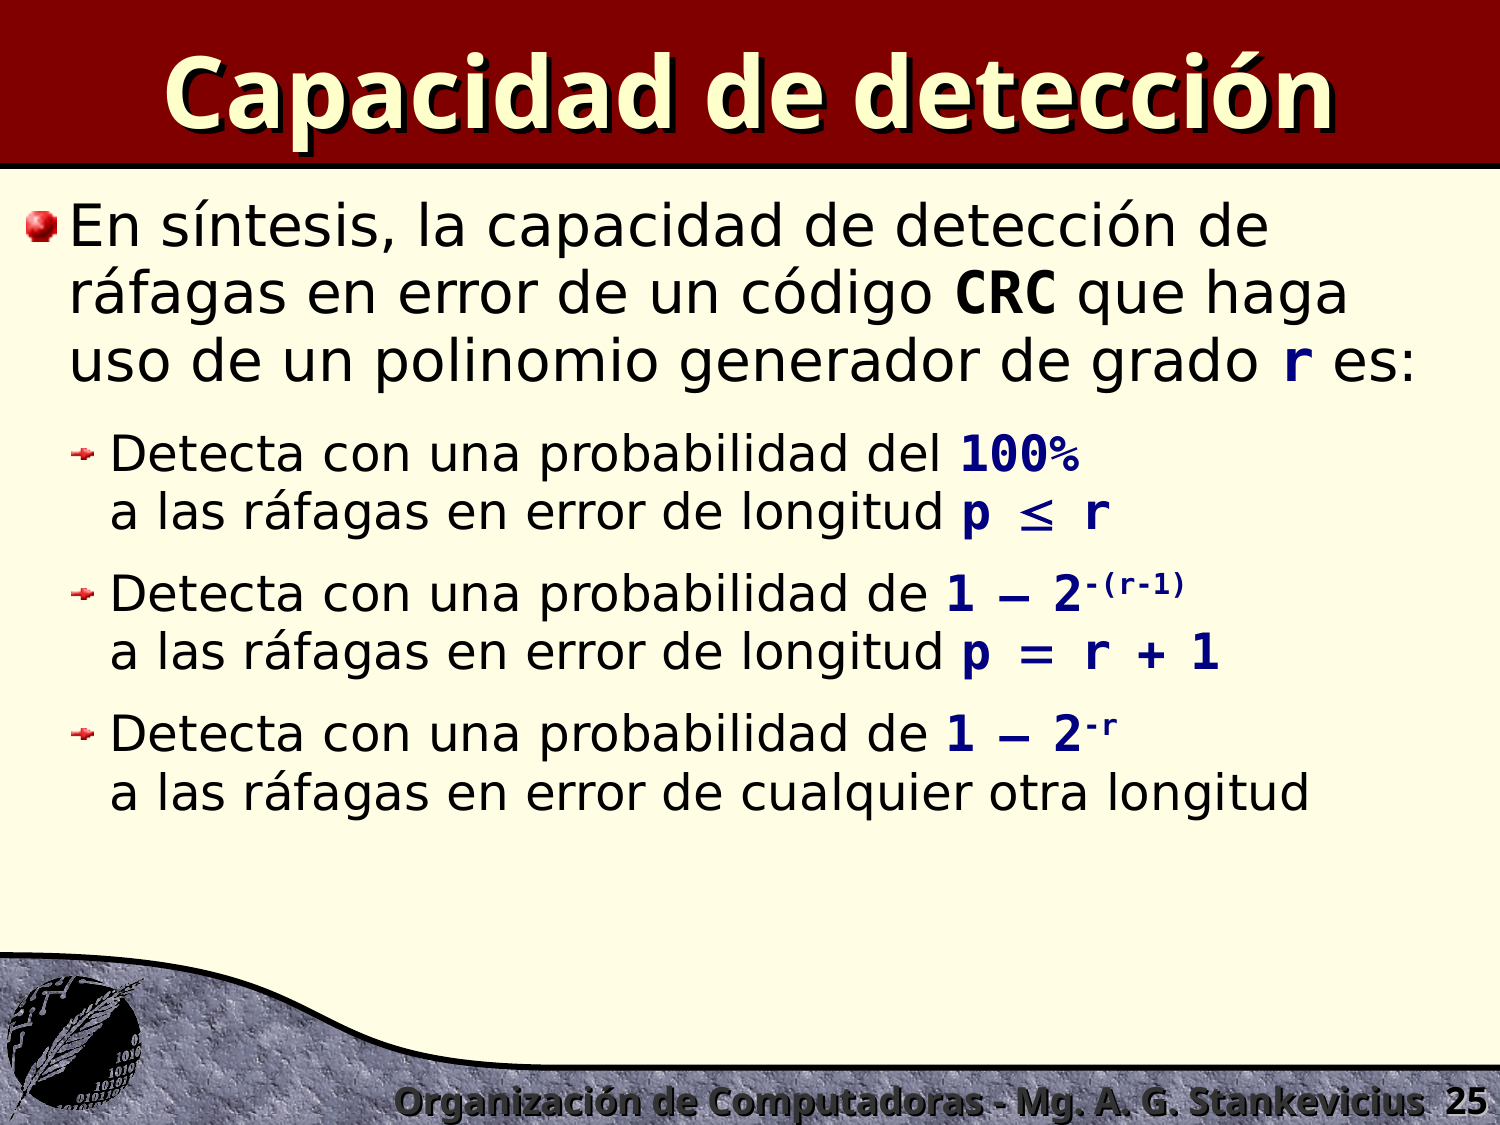

# Capacidad de detección
En síntesis, la capacidad de detección de ráfagas en error de un código CRC que haga
uso de un polinomio generador de grado r es:
Detecta con una probabilidad del 100%
a las ráfagas en error de longitud p ≤ r
Detecta con una probabilidad de 1 – 2-(r-1)
a las ráfagas en error de longitud p = r + 1
Detecta con una probabilidad de 1 – 2-r
a las ráfagas en error de cualquier otra longitud
25